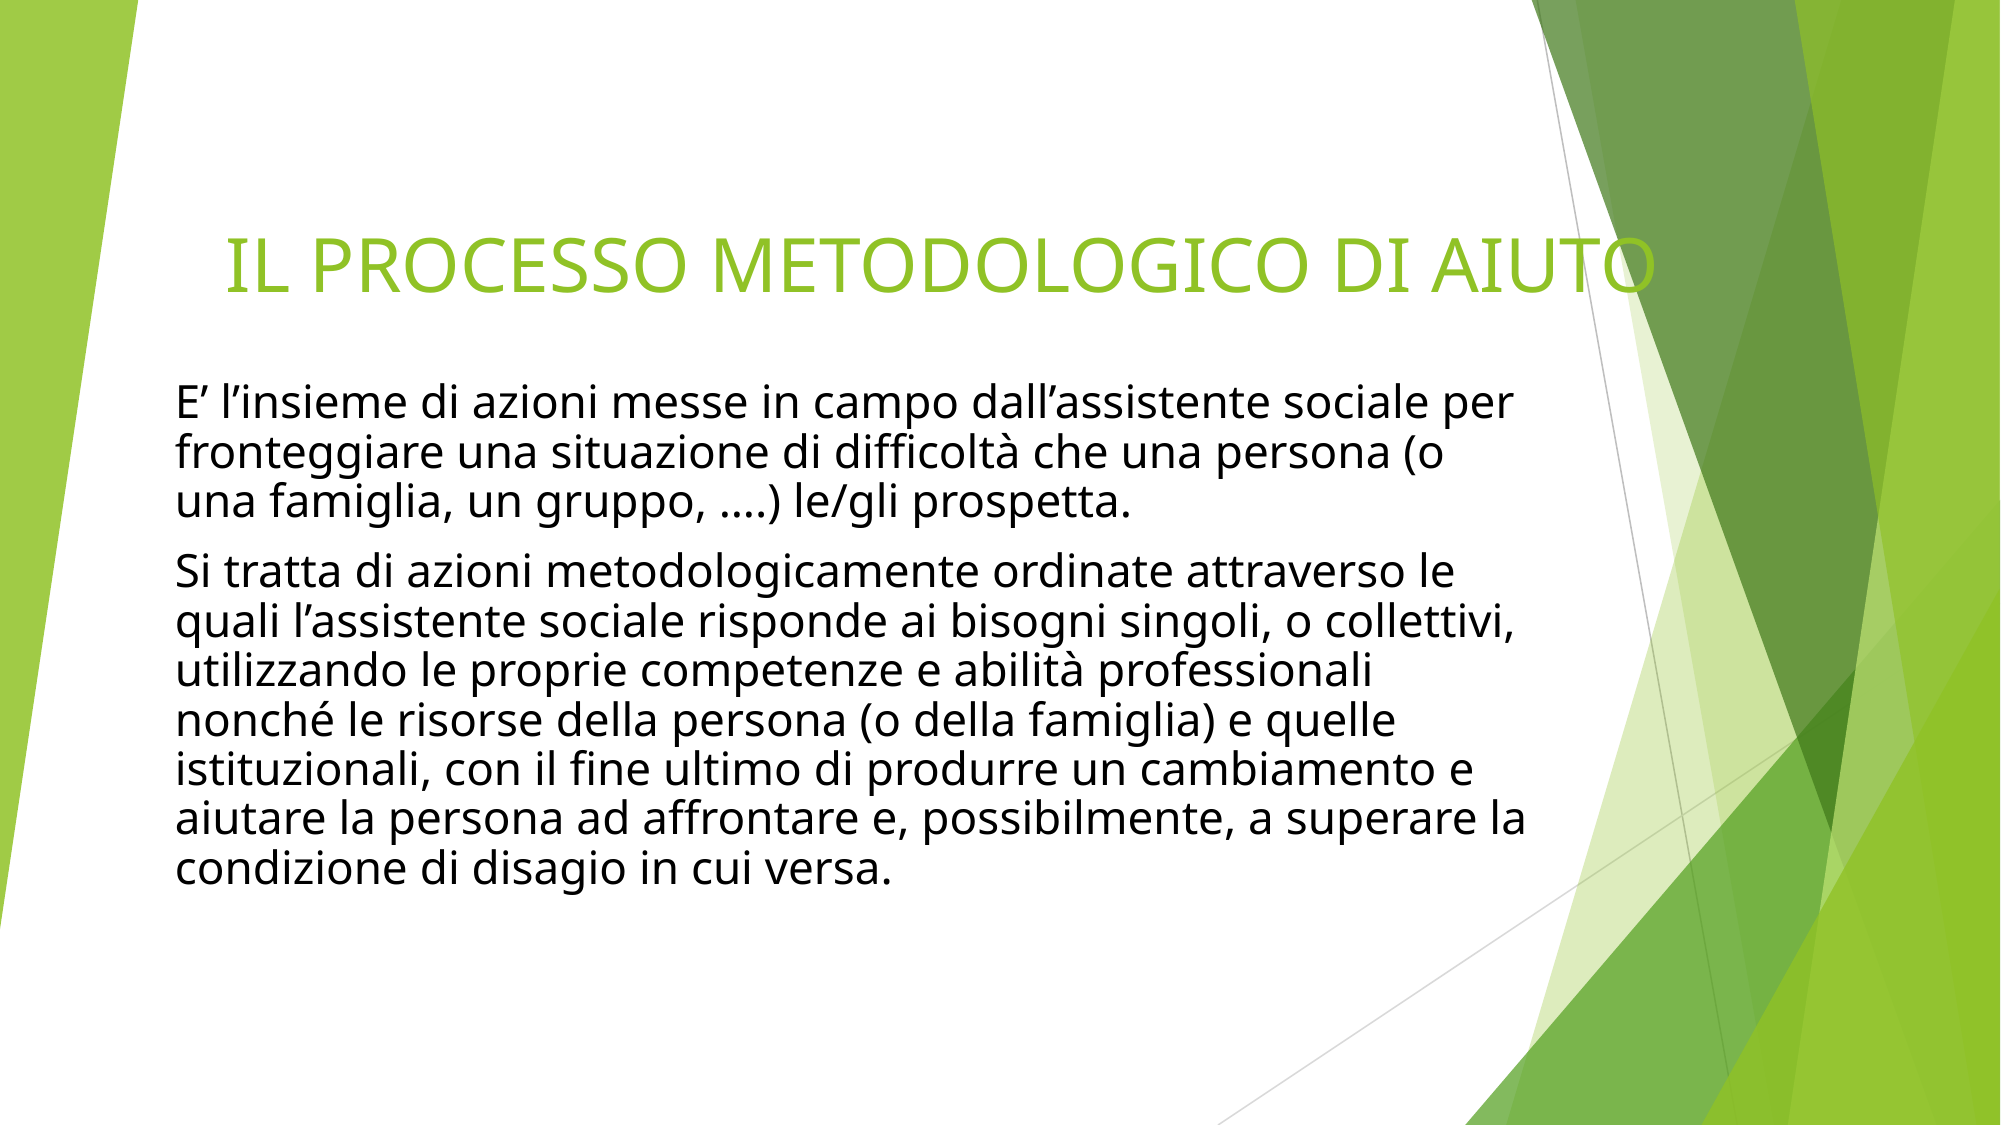

# IL PROCESSO METODOLOGICO DI AIUTO
E’ l’insieme di azioni messe in campo dall’assistente sociale per fronteggiare una situazione di difficoltà che una persona (o una famiglia, un gruppo, ….) le/gli prospetta.
Si tratta di azioni metodologicamente ordinate attraverso le quali l’assistente sociale risponde ai bisogni singoli, o collettivi, utilizzando le proprie competenze e abilità professionali nonché le risorse della persona (o della famiglia) e quelle istituzionali, con il fine ultimo di produrre un cambiamento e aiutare la persona ad affrontare e, possibilmente, a superare la condizione di disagio in cui versa.